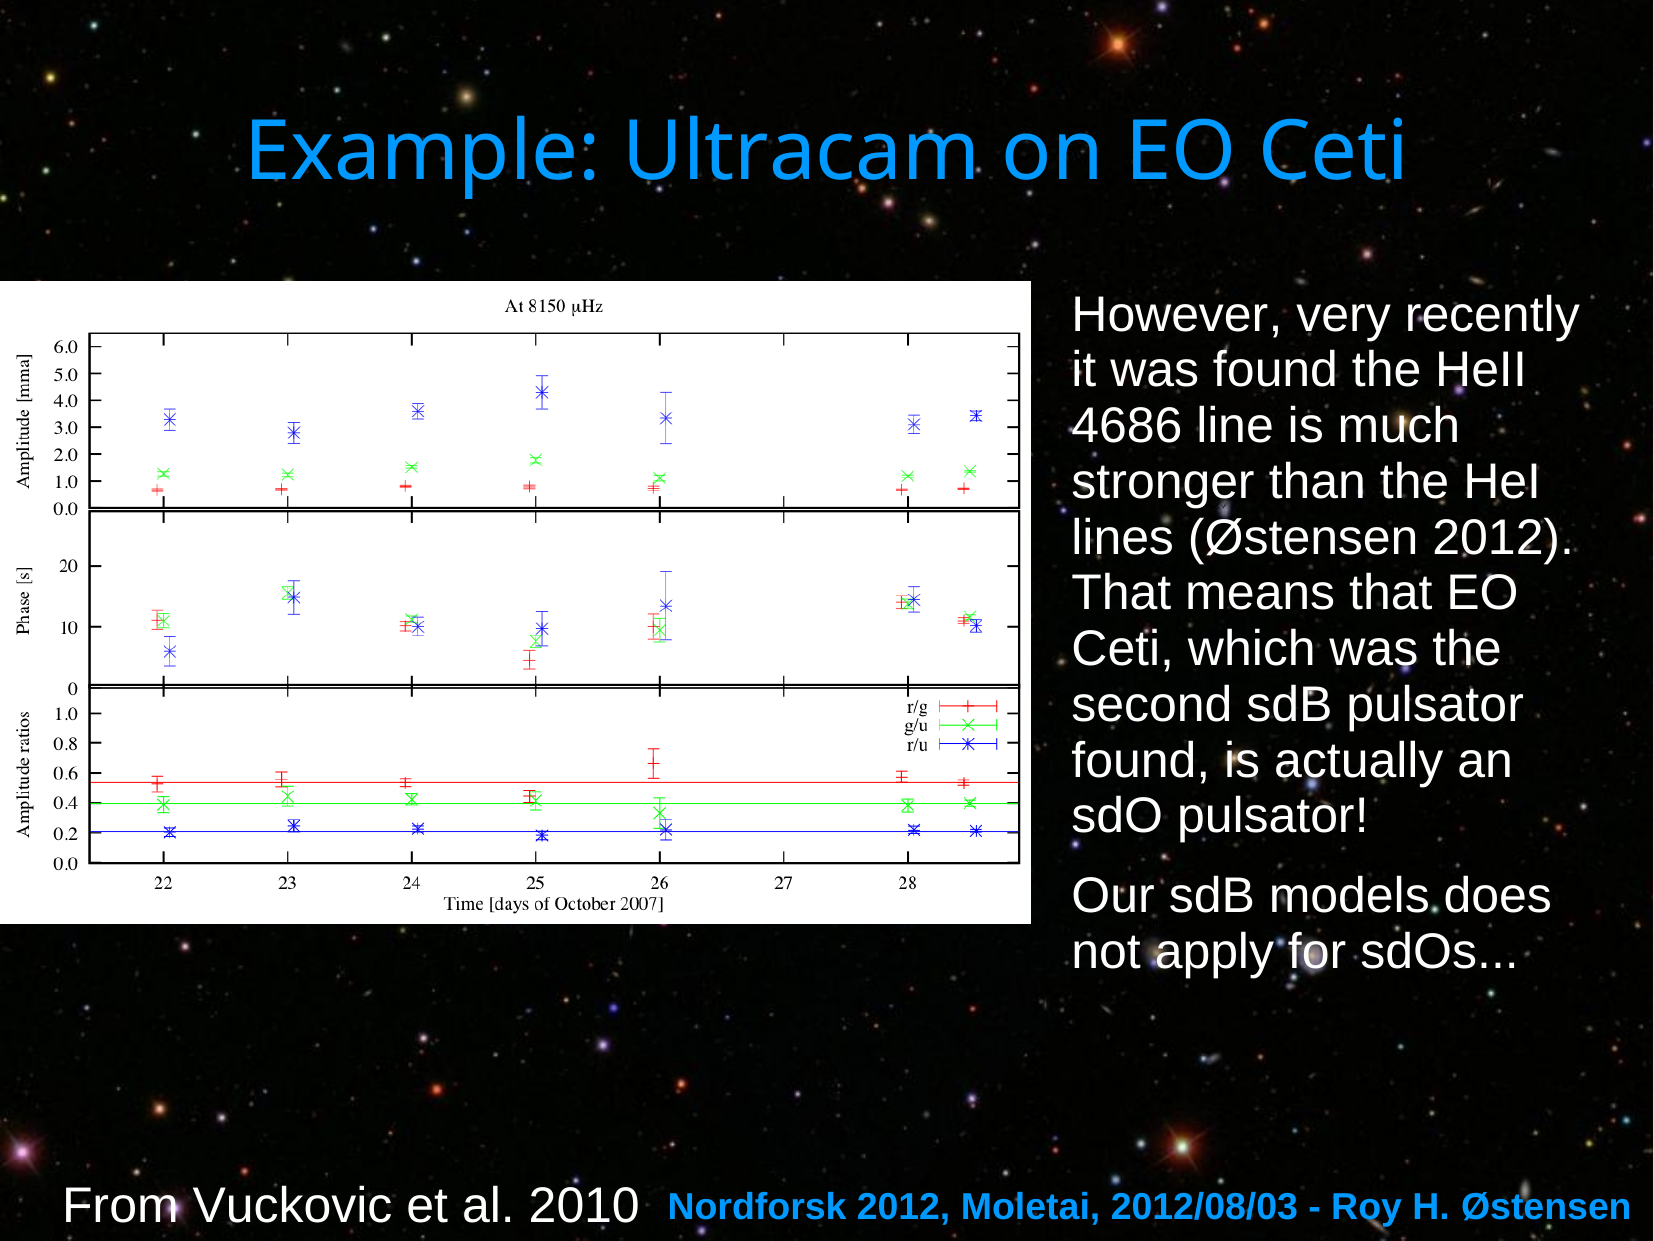

# Example: Ultracam on EO Ceti
However, very recently it was found the HeII 4686 line is much stronger than the HeI lines (Østensen 2012). That means that EO Ceti, which was the second sdB pulsator found, is actually an sdO pulsator!
Our sdB models does not apply for sdOs...
From Vuckovic et al. 2010